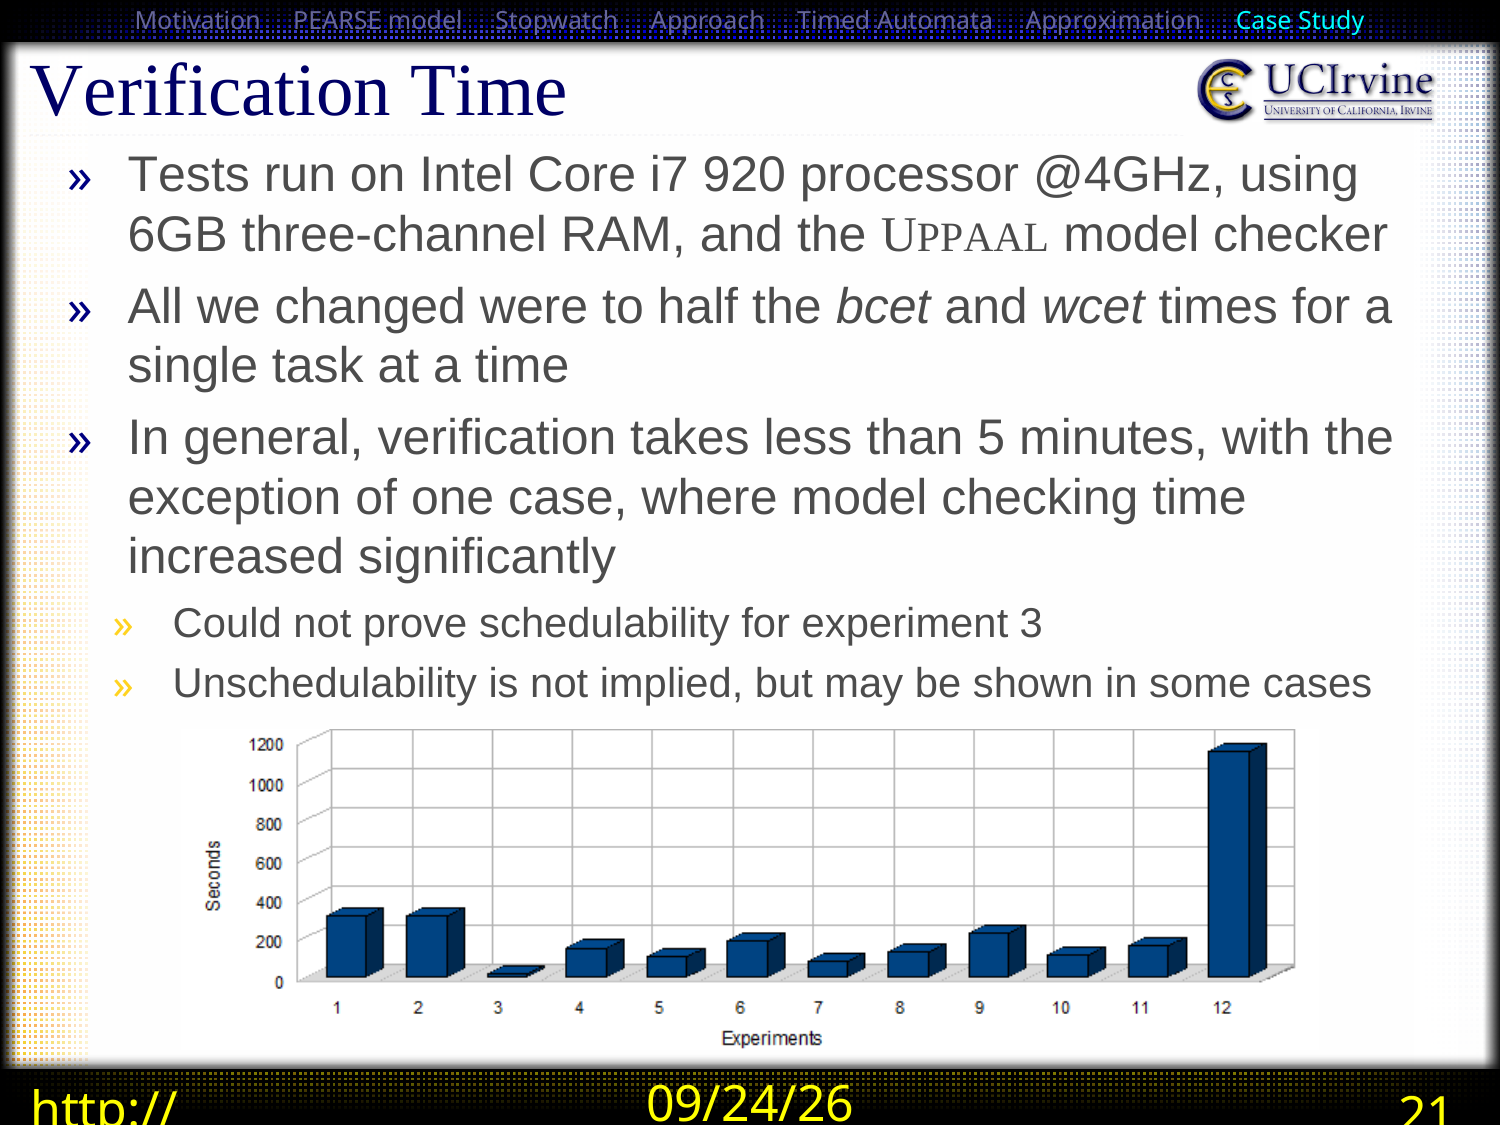

Motivation PEARSE model Stopwatch Approach Timed Automata Approximation Case Study
# Verification Time
Tests run on Intel Core i7 920 processor @4GHz, using 6GB three-channel RAM, and the UPPAAL model checker
All we changed were to half the bcet and wcet times for a single task at a time
In general, verification takes less than 5 minutes, with the exception of one case, where model checking time increased significantly
Could not prove schedulability for experiment 3
Unschedulability is not implied, but may be shown in some cases
21